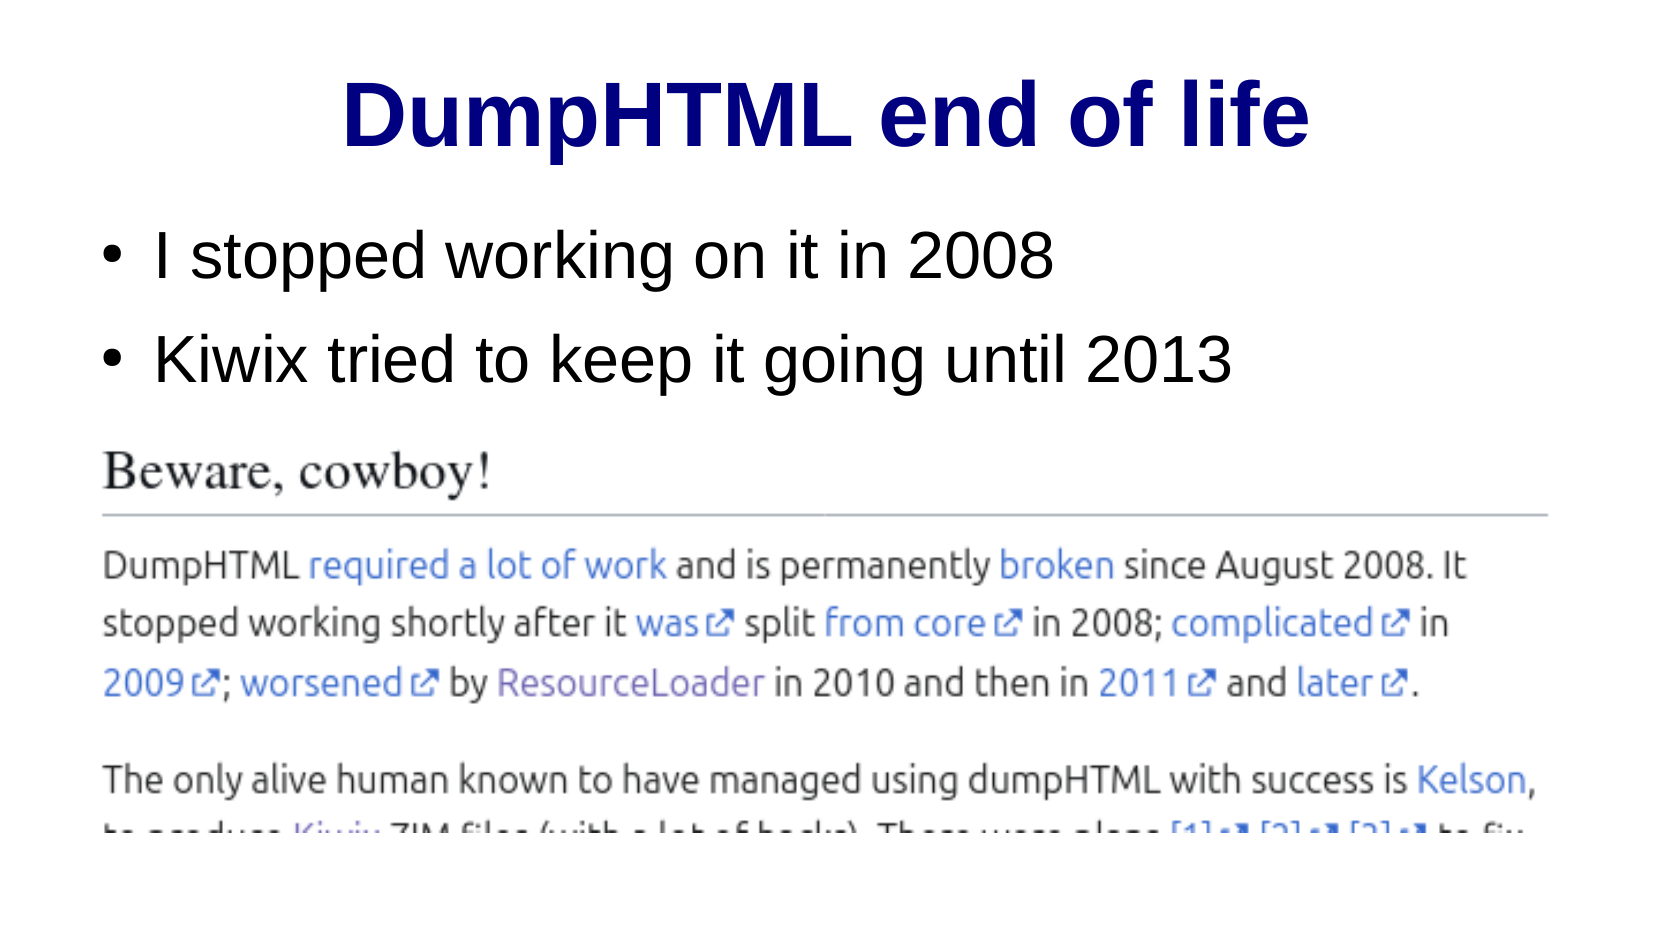

# DumpHTML end of life
I stopped working on it in 2008
Kiwix tried to keep it going until 2013